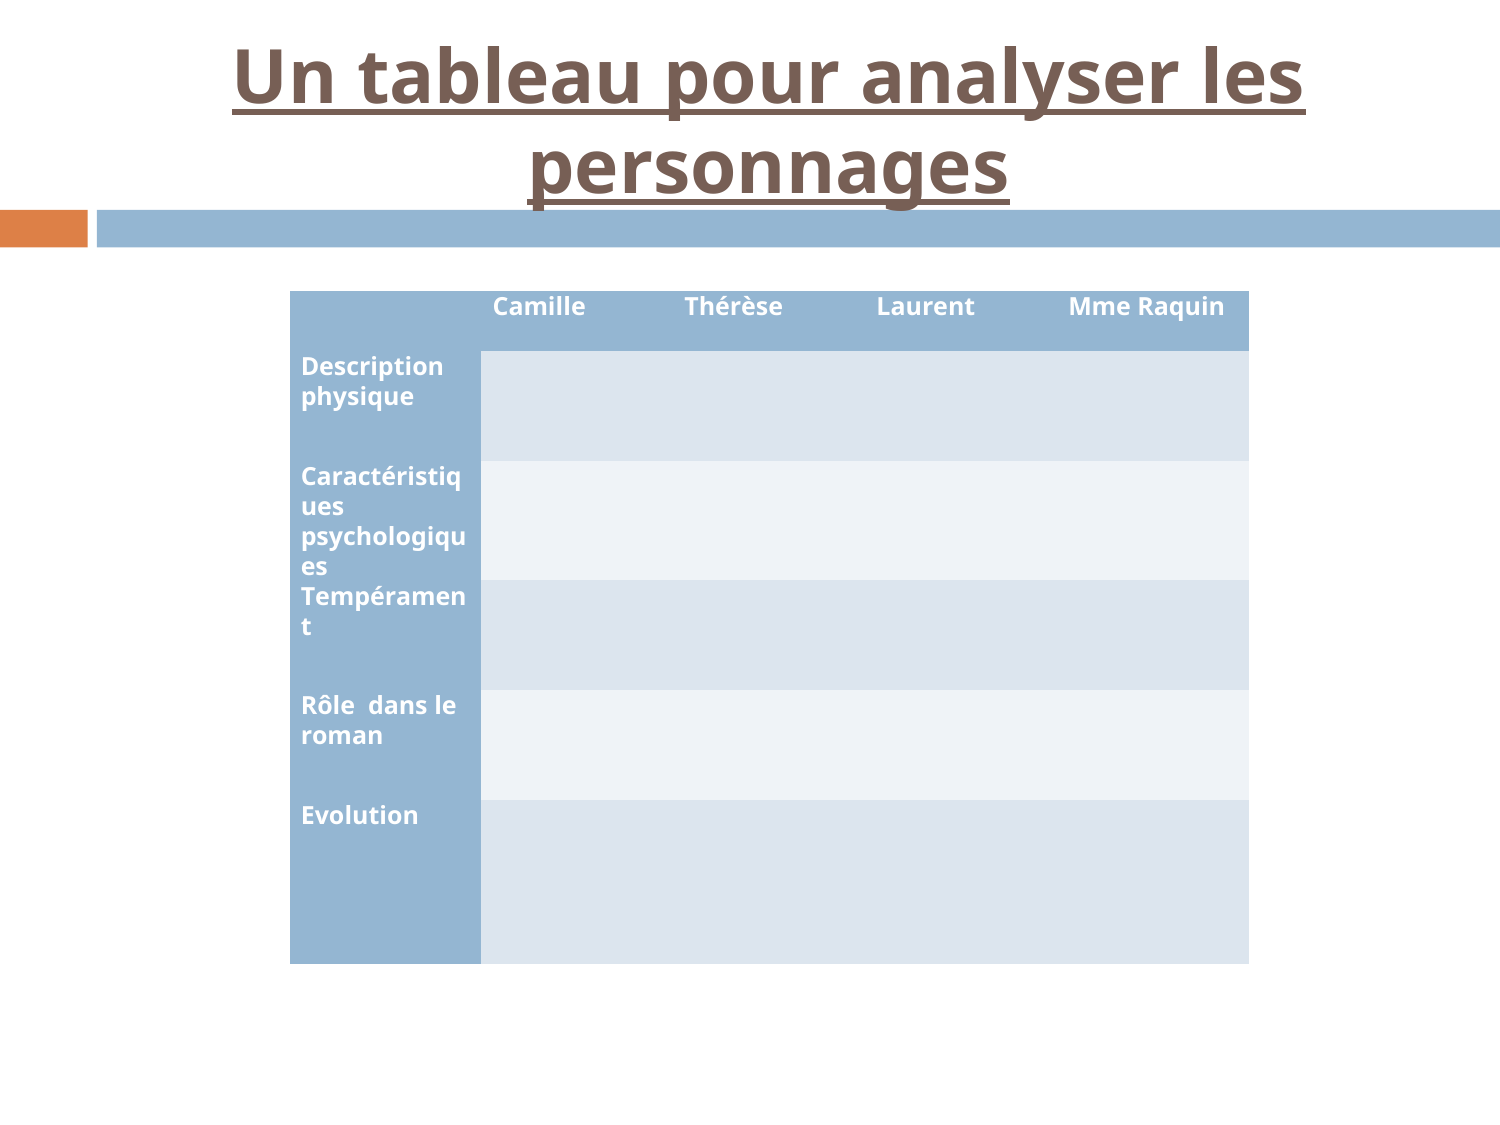

# Un tableau pour analyser les personnages
| | Camille | Thérèse | Laurent | Mme Raquin |
| --- | --- | --- | --- | --- |
| Description physique | | | | |
| Caractéristiques psychologiques | | | | |
| Tempérament | | | | |
| Rôle dans le roman | | | | |
| Evolution | | | | |